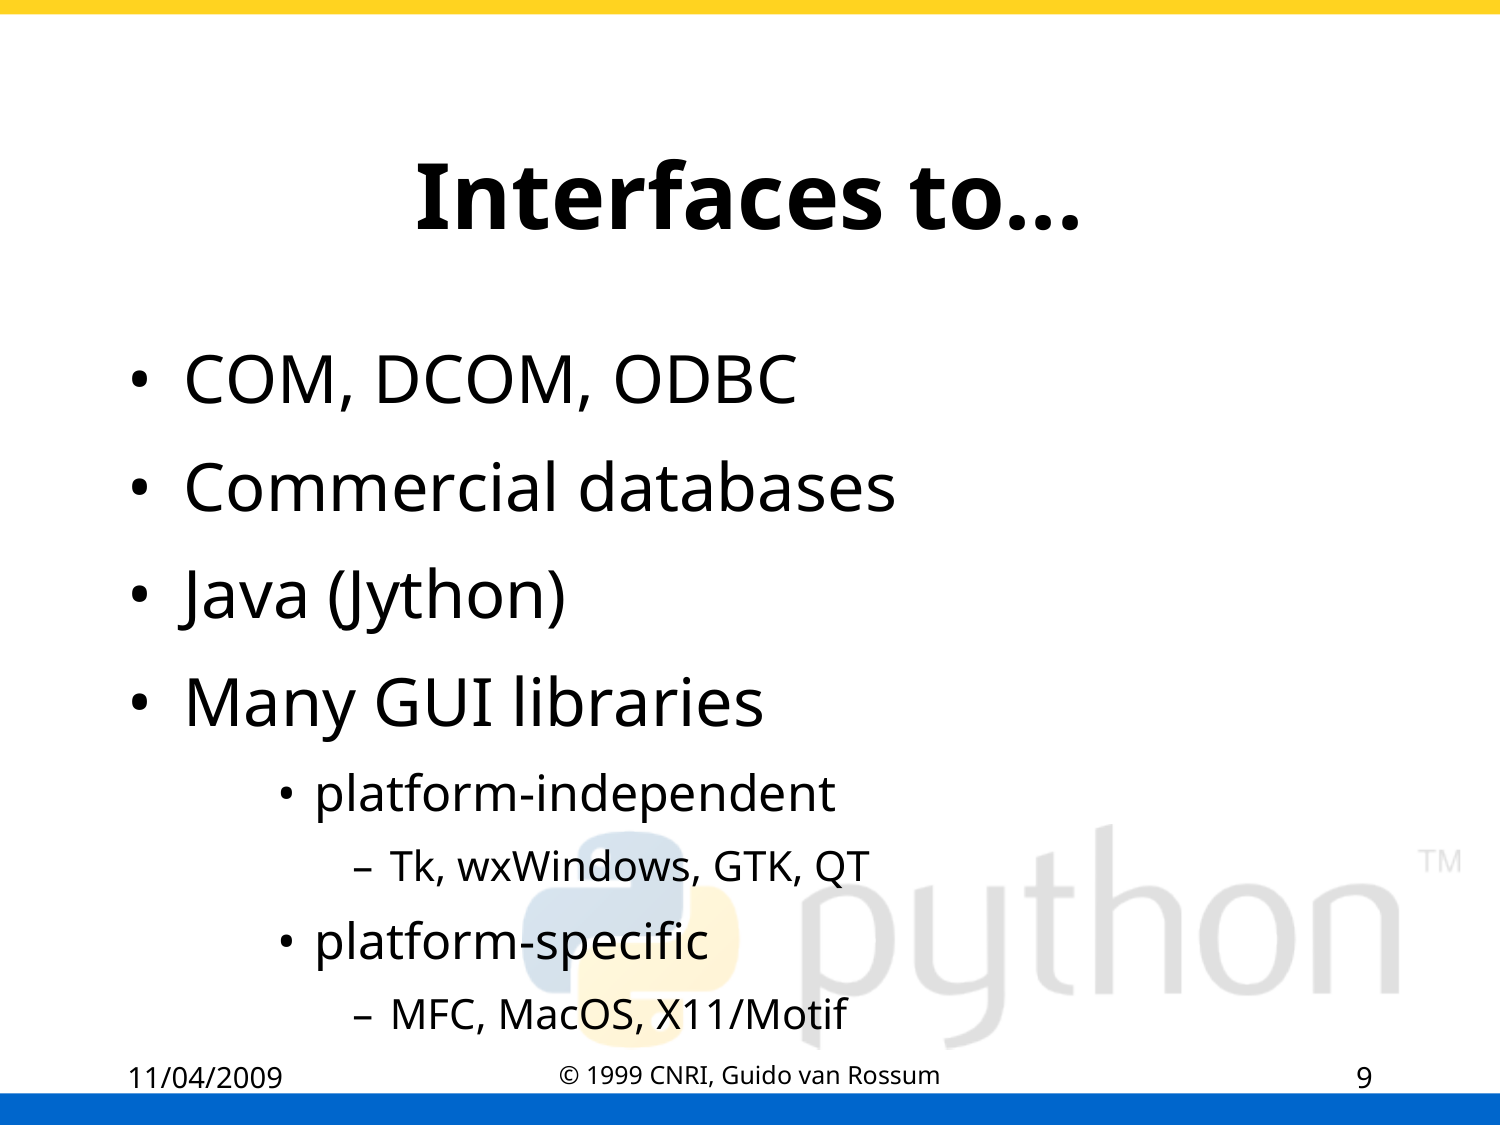

# Interfaces to...
COM, DCOM, ODBC
Commercial databases
Java (Jython)
Many GUI libraries
platform-independent
Tk, wxWindows, GTK, QT
platform-specific
MFC, MacOS, X11/Motif
11/04/2009
© 1999 CNRI, Guido van Rossum
9